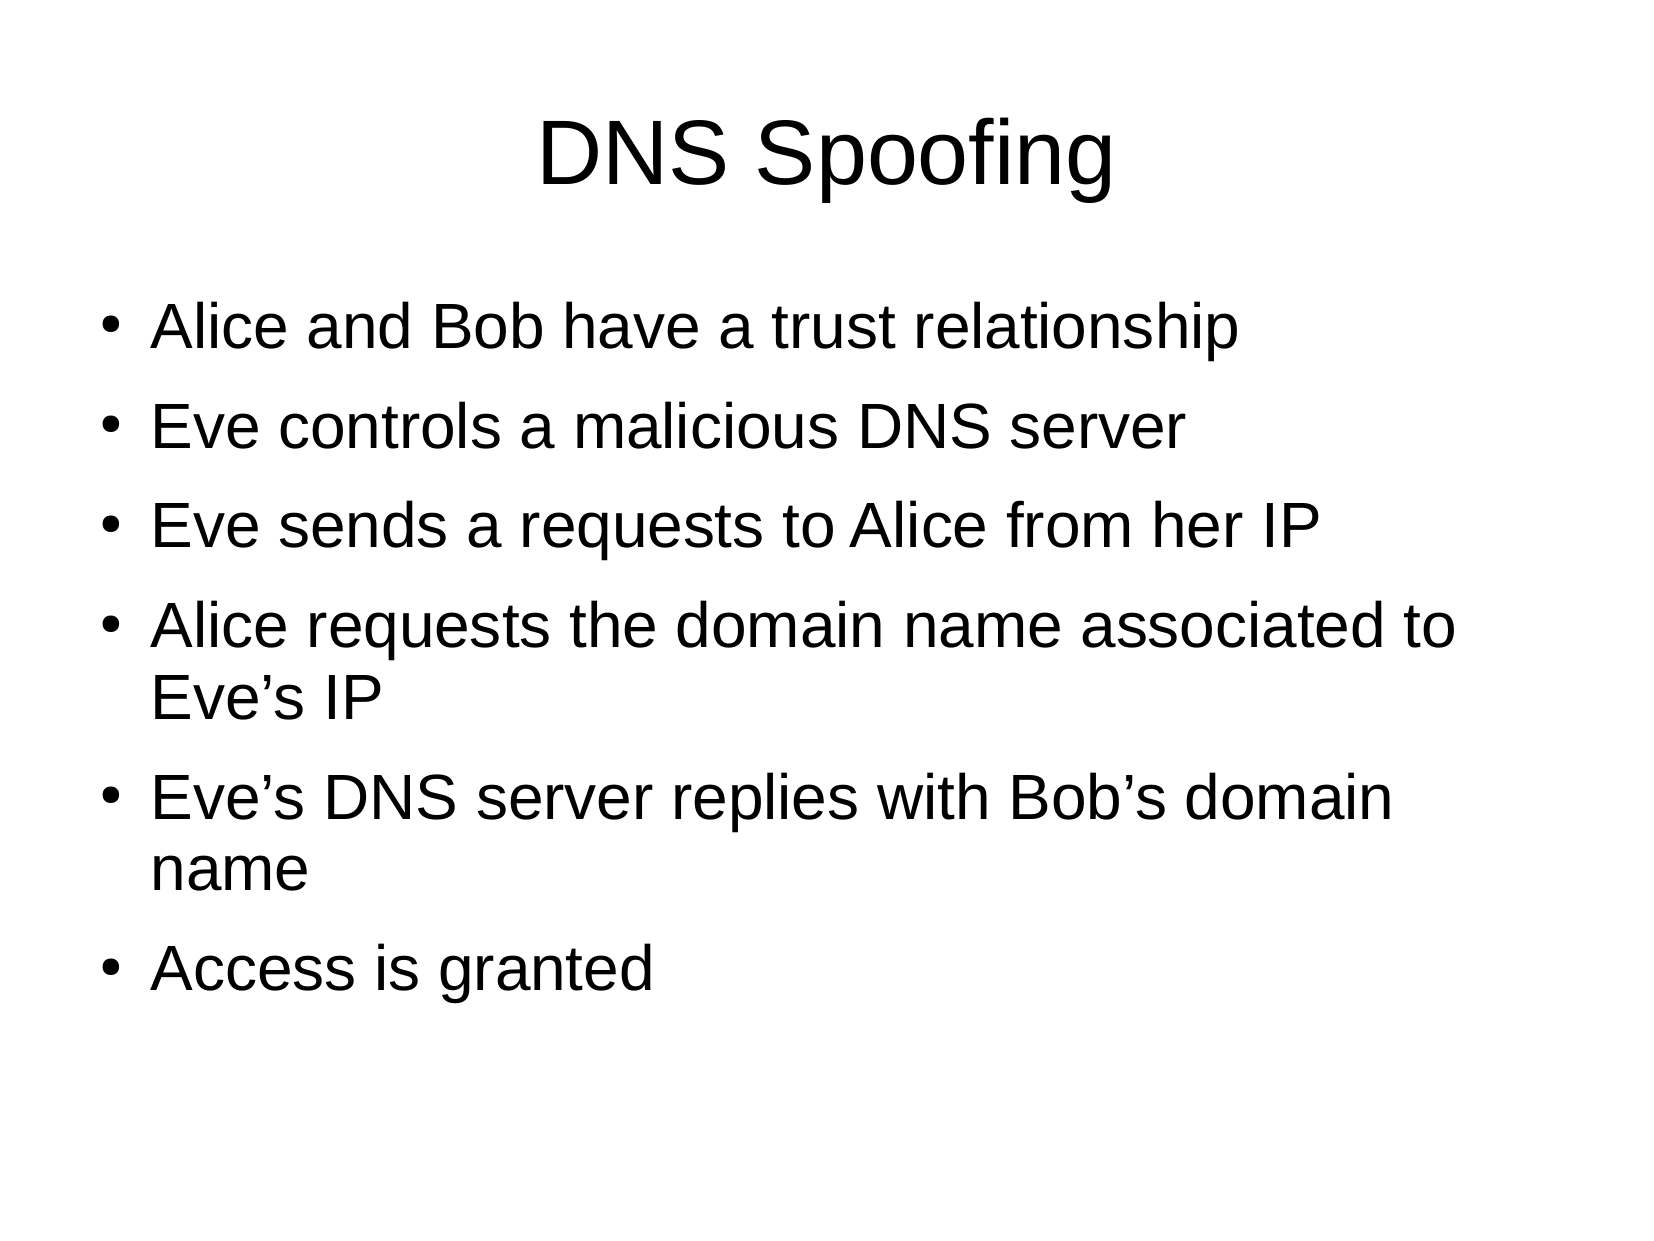

# DNS Spoofing
Alice and Bob have a trust relationship
Eve controls a malicious DNS server
Eve sends a requests to Alice from her IP
Alice requests the domain name associated to Eve’s IP
Eve’s DNS server replies with Bob’s domain name
Access is granted